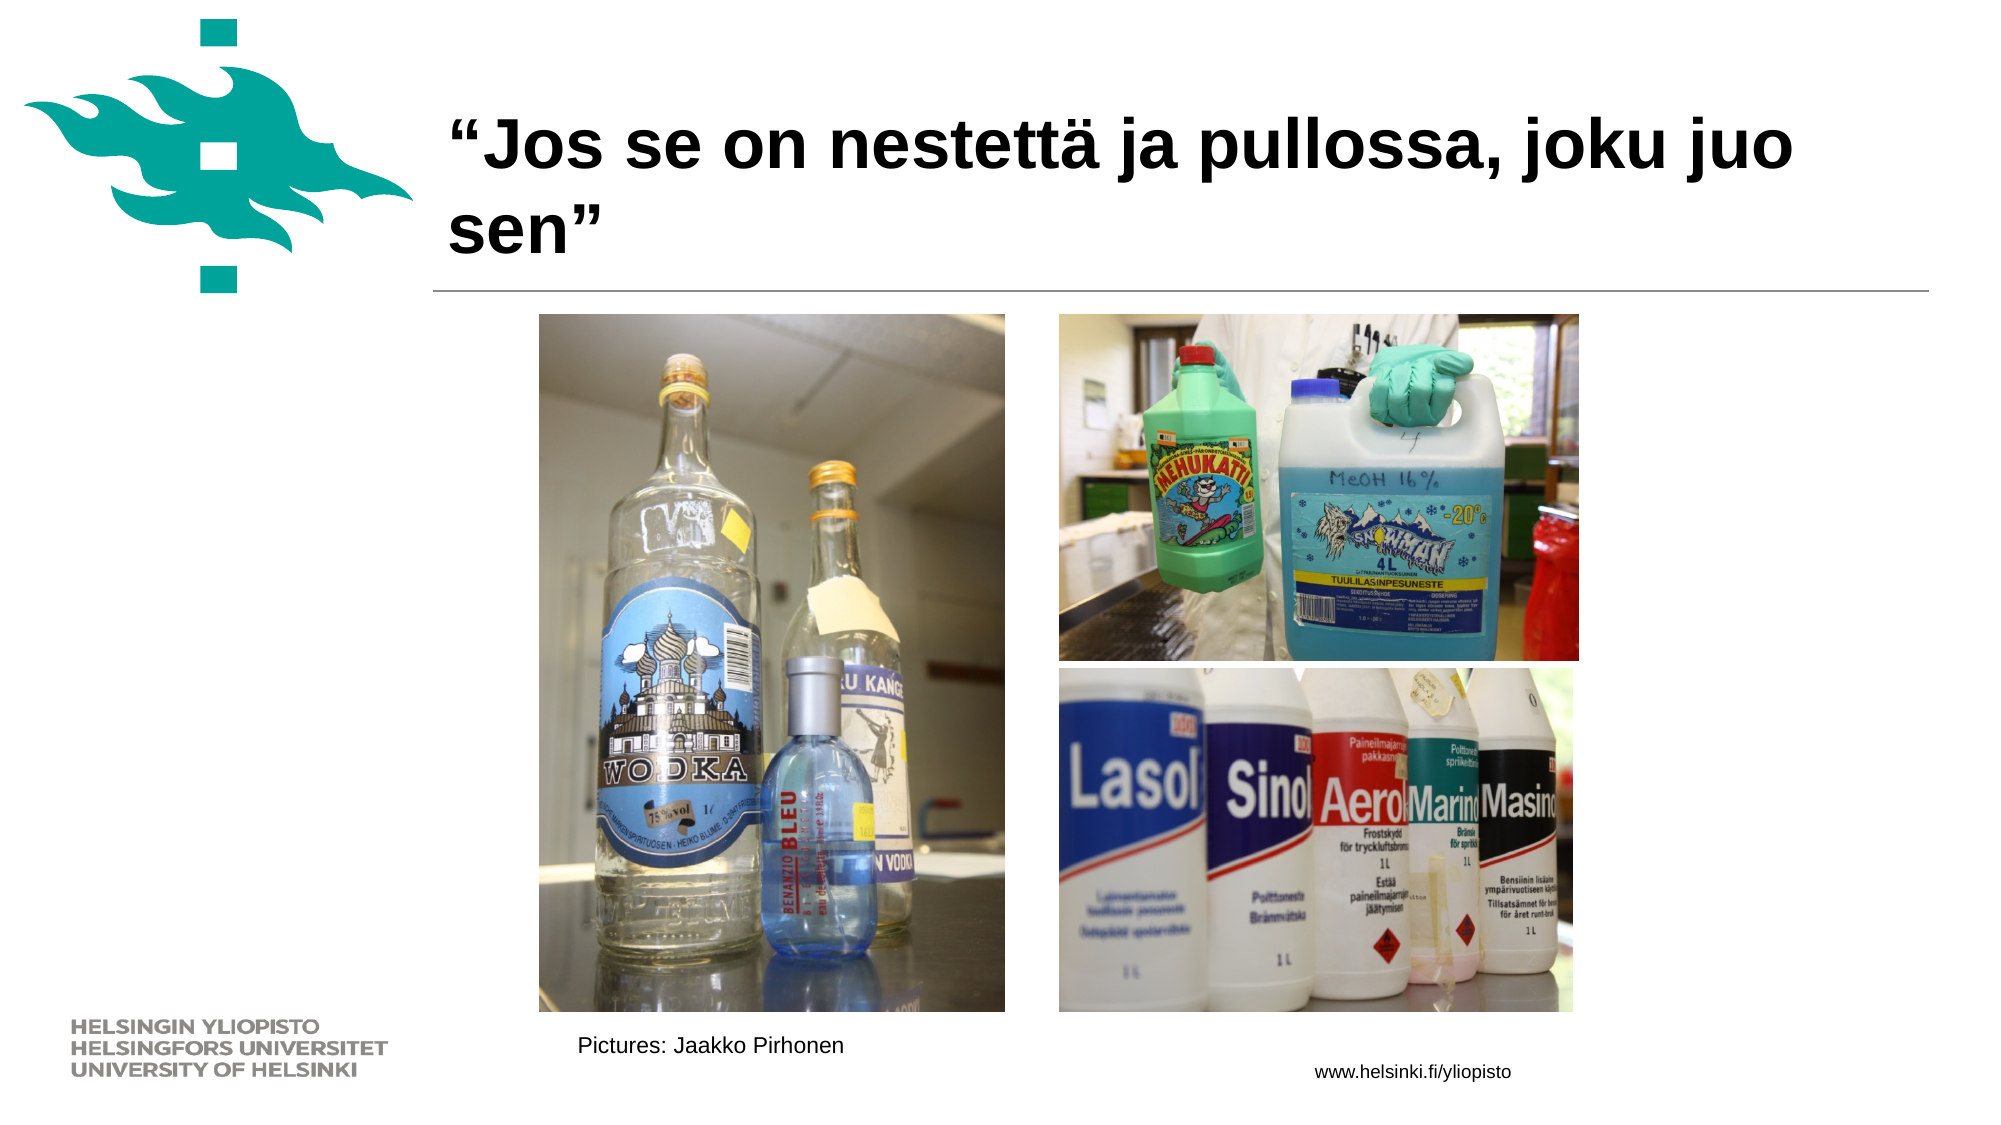

# “Jos se on nestettä ja pullossa, joku juo sen”
Pictures: Jaakko Pirhonen